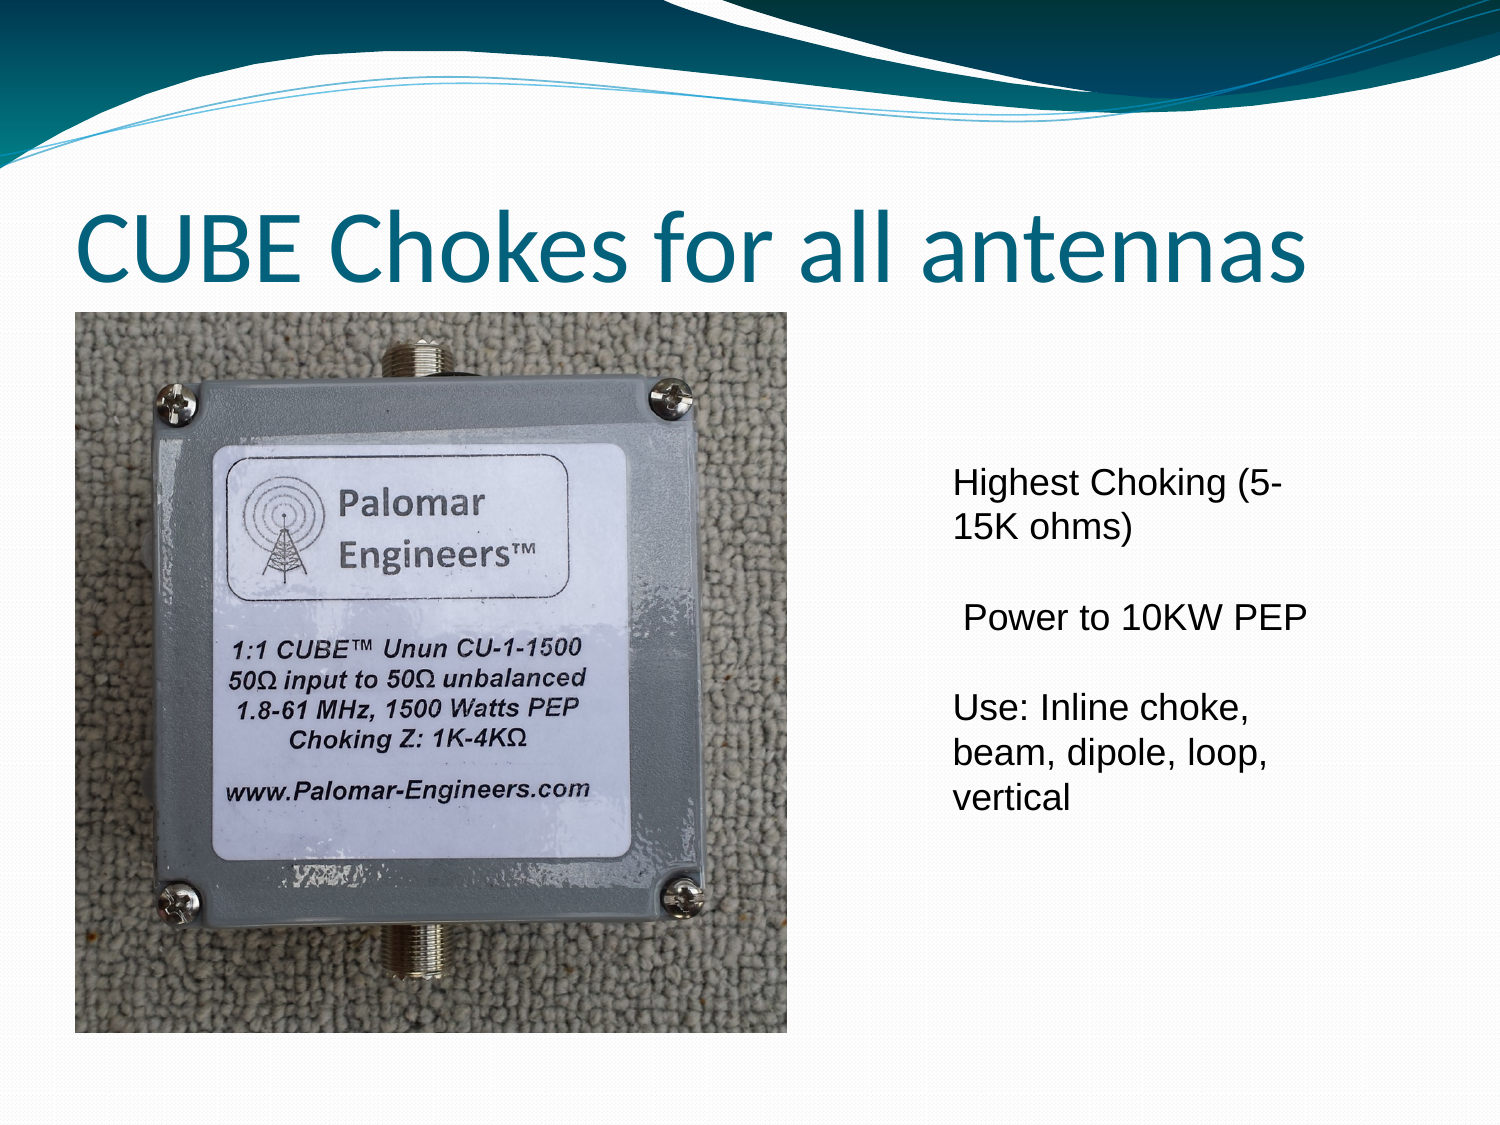

# CUBE Chokes for all antennas
Highest Choking (5-15K ohms)
 Power to 10KW PEP
Use: Inline choke, beam, dipole, loop, vertical